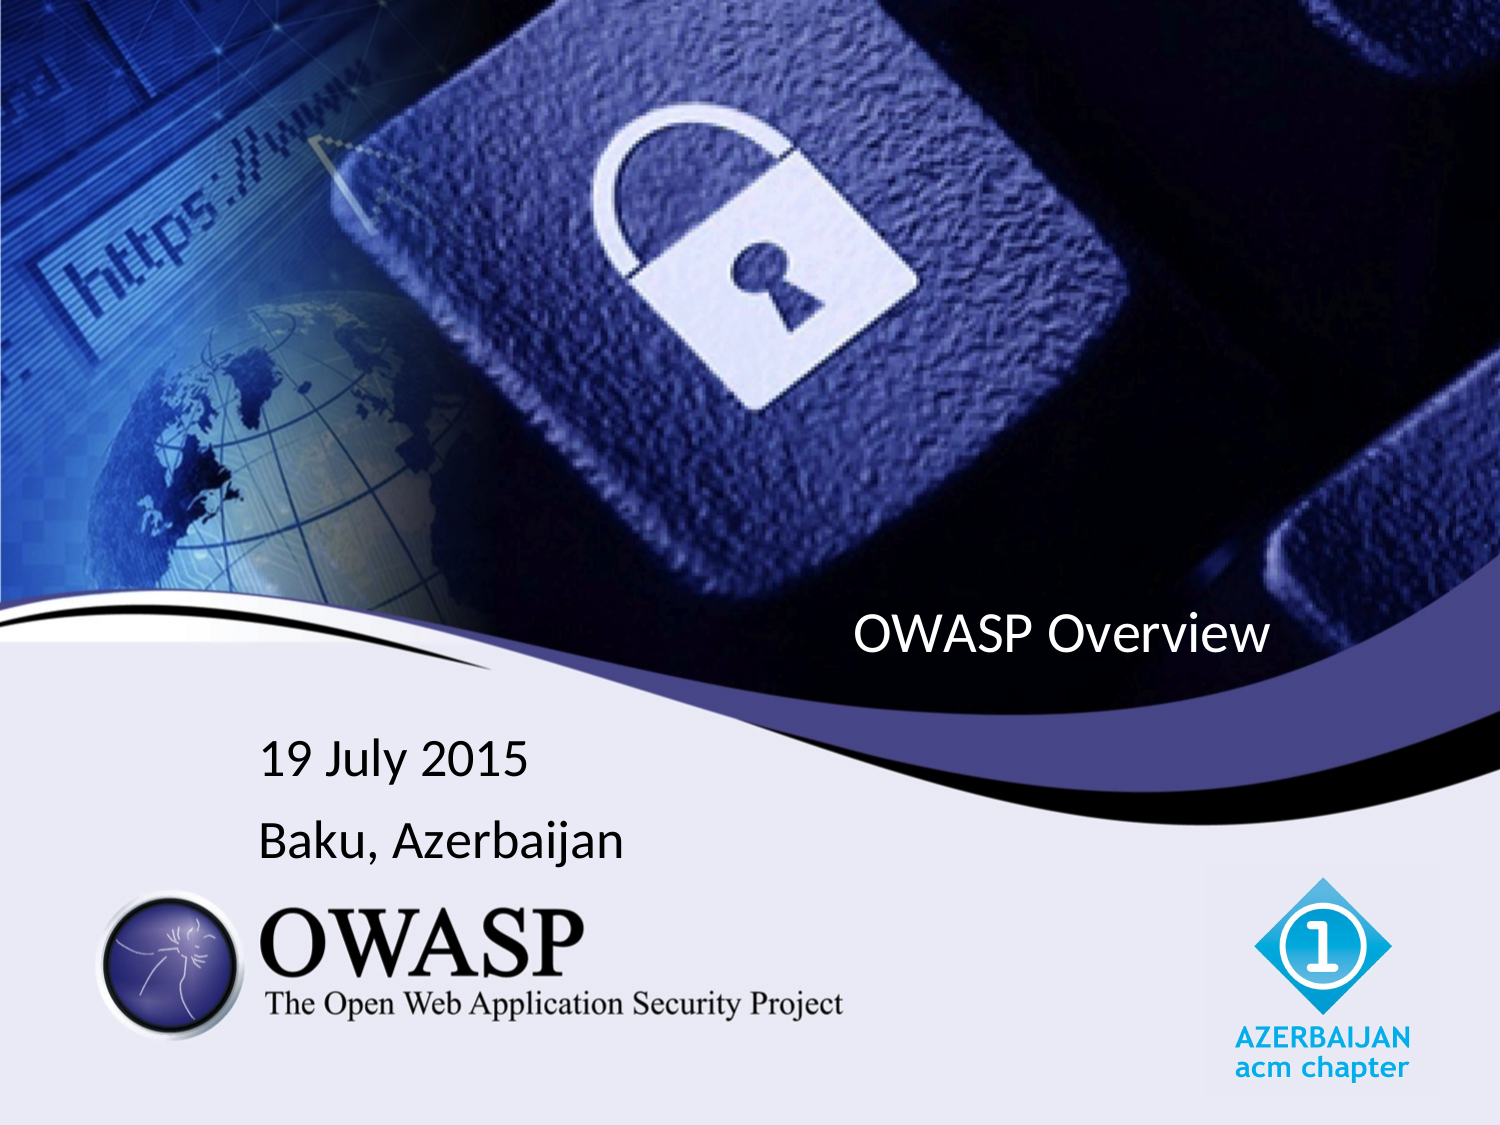

# OWASP Overview
19 July 2015
Baku, Azerbaijan